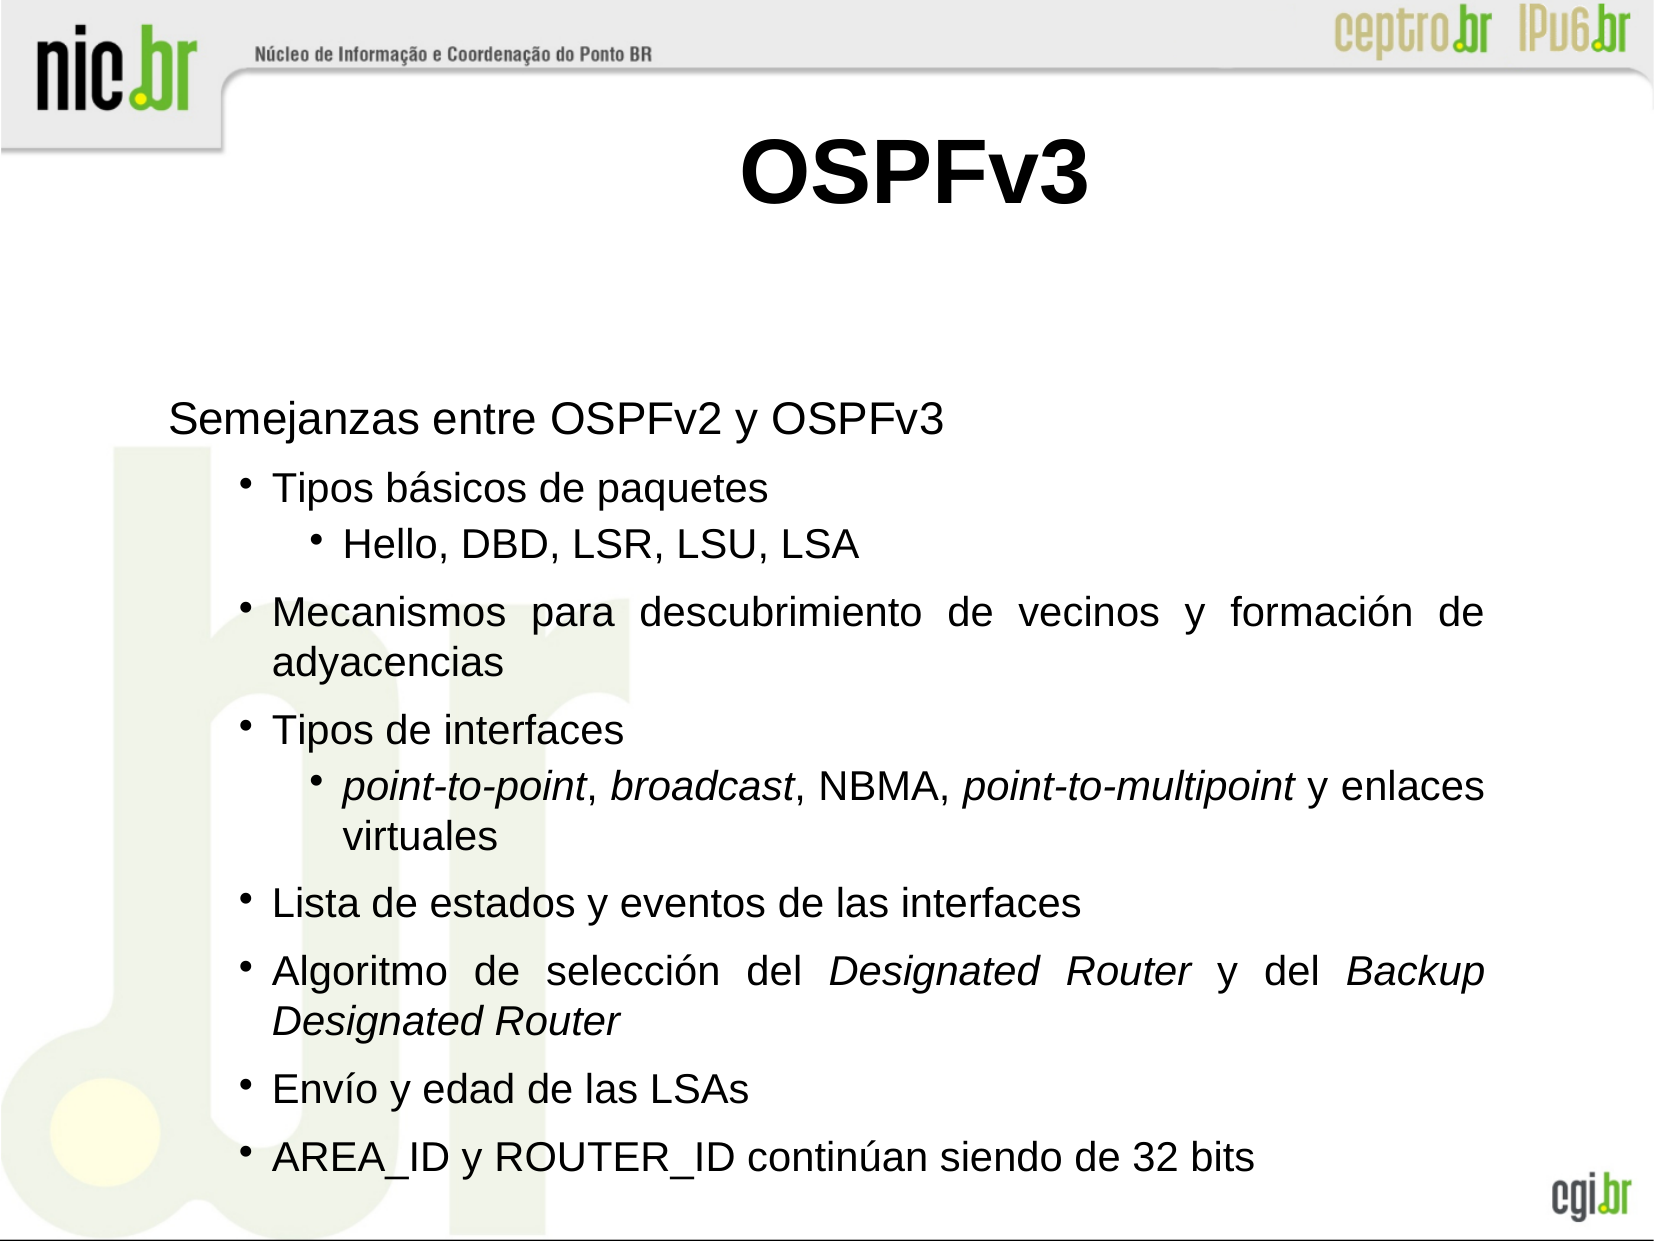

OSPFv3
Semejanzas entre OSPFv2 y OSPFv3
Tipos básicos de paquetes
Hello, DBD, LSR, LSU, LSA
Mecanismos para descubrimiento de vecinos y formación de adyacencias
Tipos de interfaces
point-to-point, broadcast, NBMA, point-to-multipoint y enlaces virtuales
Lista de estados y eventos de las interfaces
Algoritmo de selección del Designated Router y del Backup Designated Router
Envío y edad de las LSAs
AREA_ID y ROUTER_ID continúan siendo de 32 bits